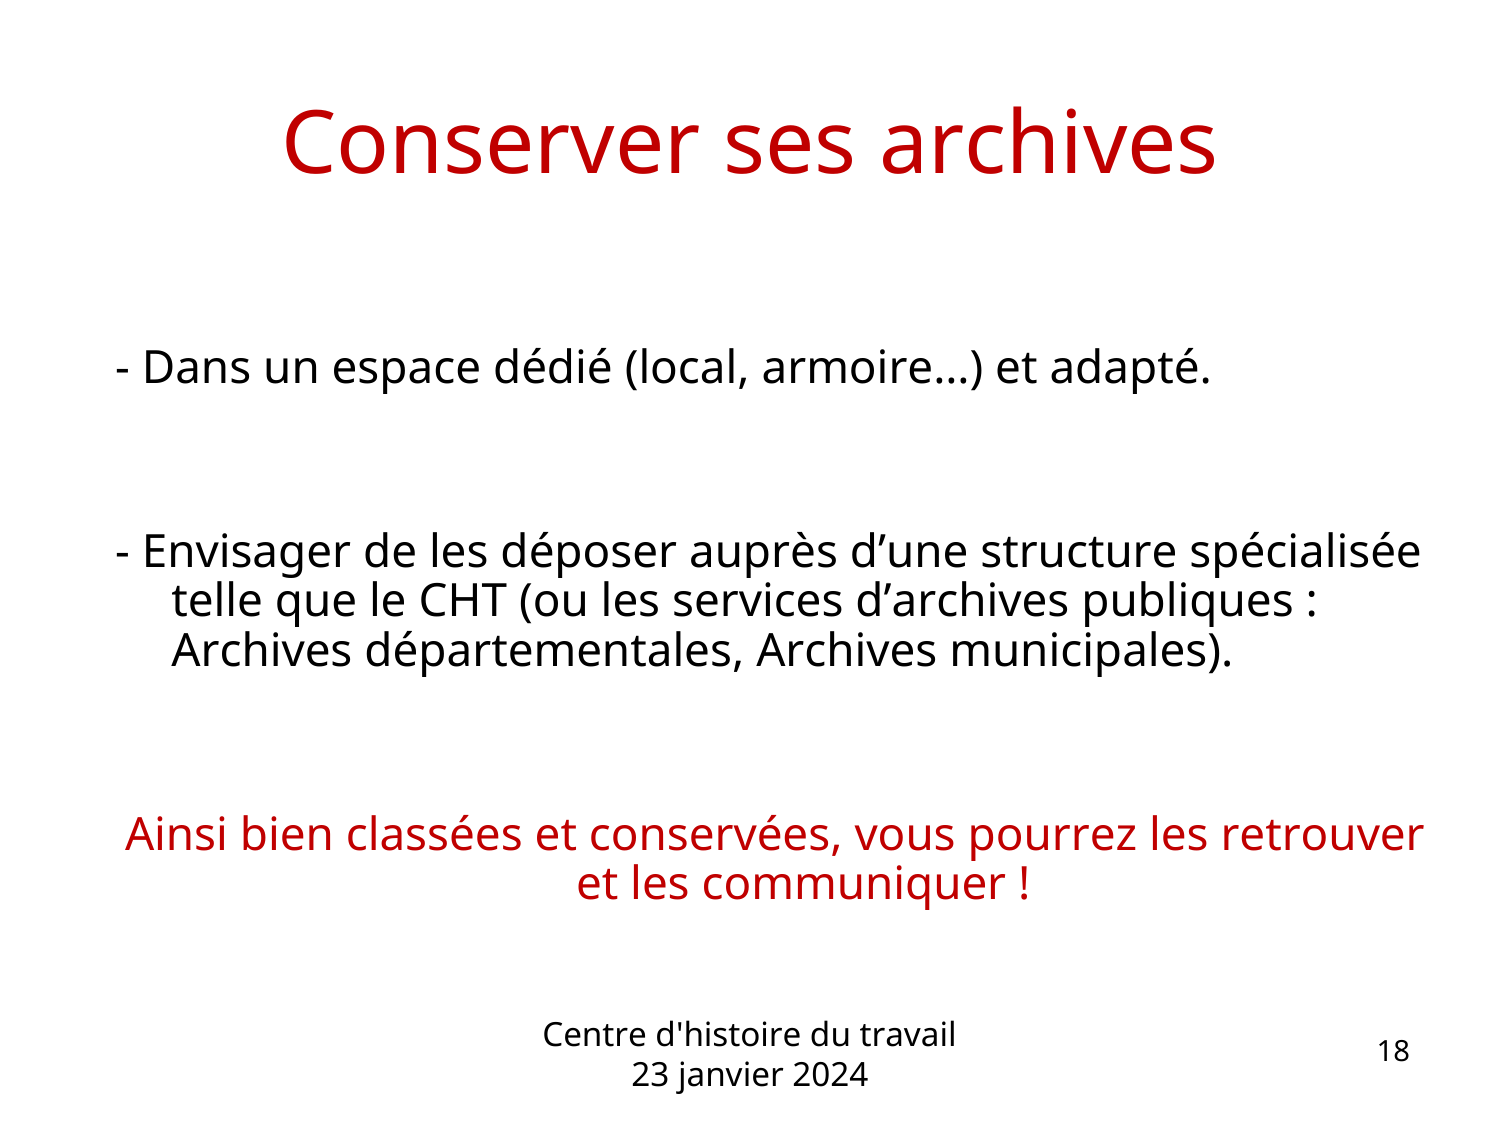

Conserver ses archives
- Dans un espace dédié (local, armoire…) et adapté.
- Envisager de les déposer auprès d’une structure spécialisée telle que le CHT (ou les services d’archives publiques : Archives départementales, Archives municipales).
Ainsi bien classées et conservées, vous pourrez les retrouver et les communiquer !
Centre d'histoire du travail
23 janvier 2024